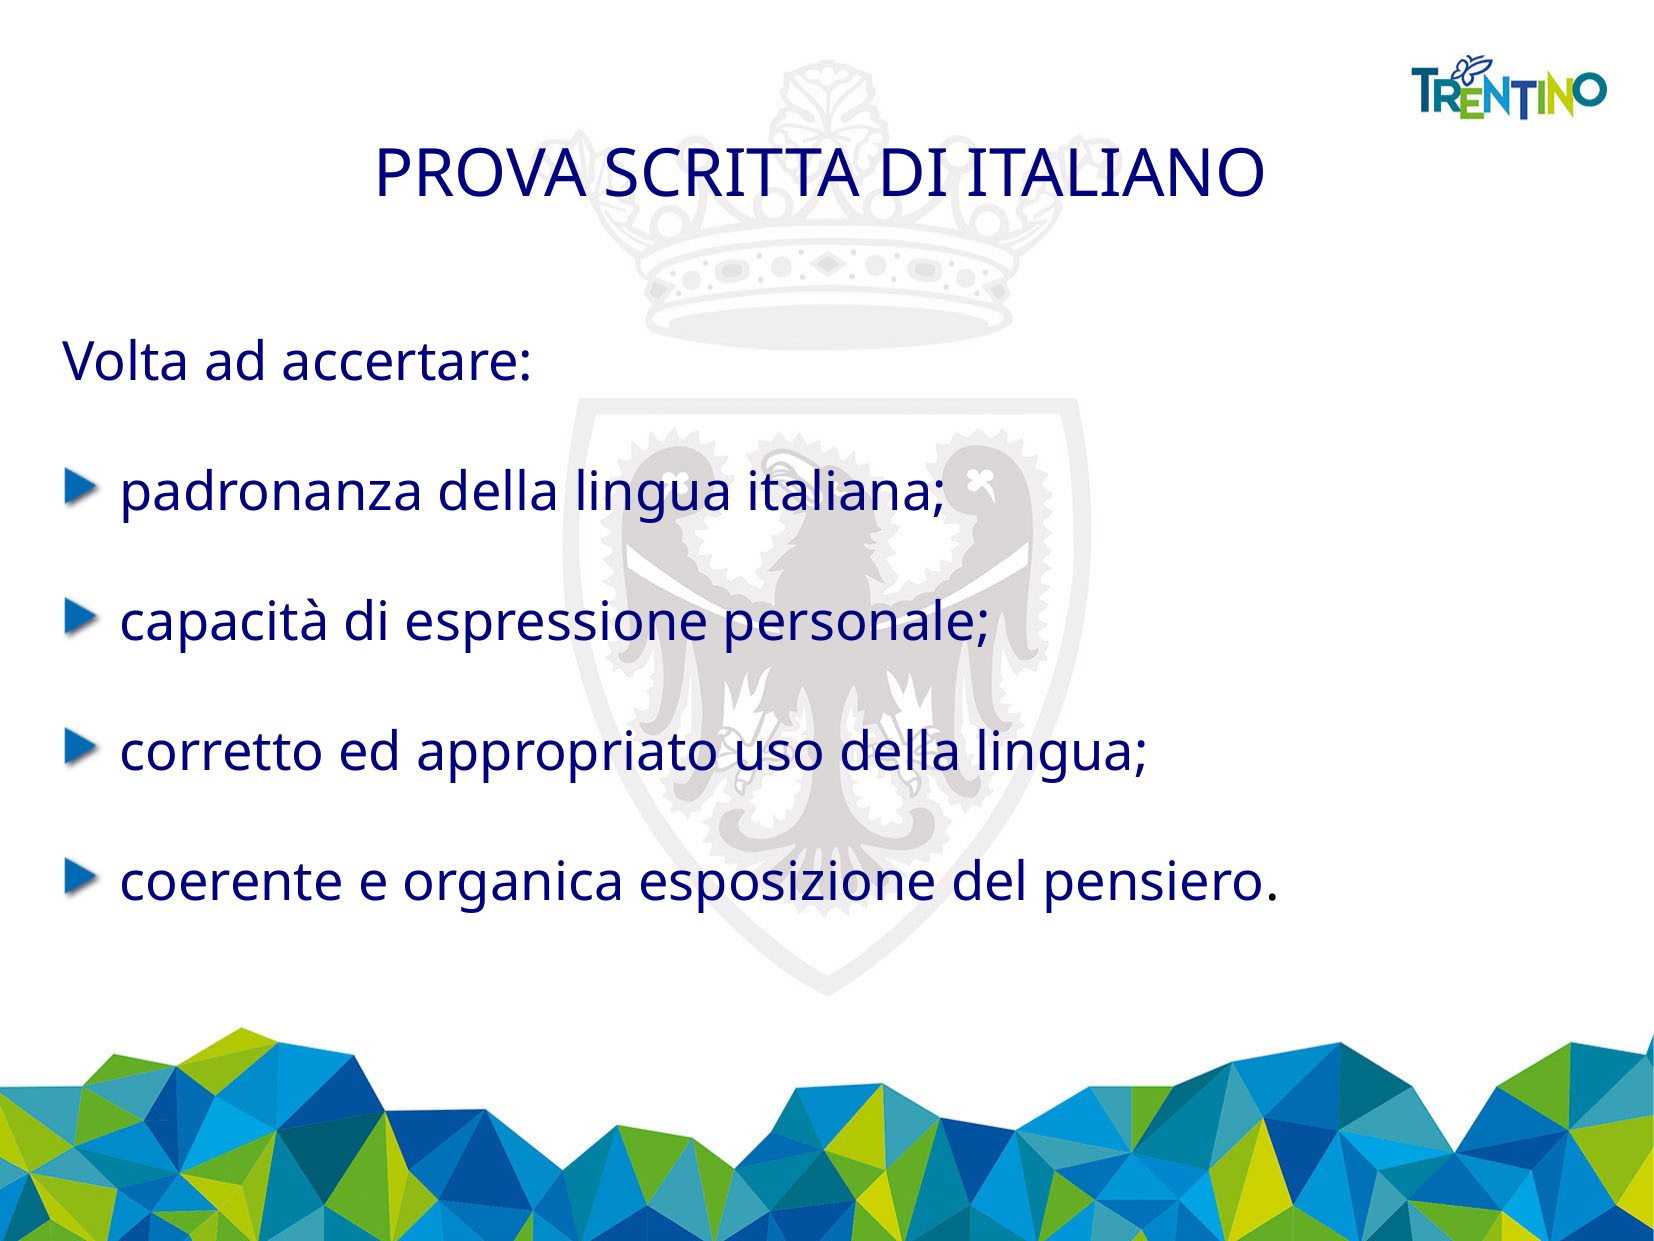

PROVA SCRITTA DI ITALIANO
Volta ad accertare:
 padronanza della lingua italiana;
 capacità di espressione personale;
 corretto ed appropriato uso della lingua;
 coerente e organica esposizione del pensiero.